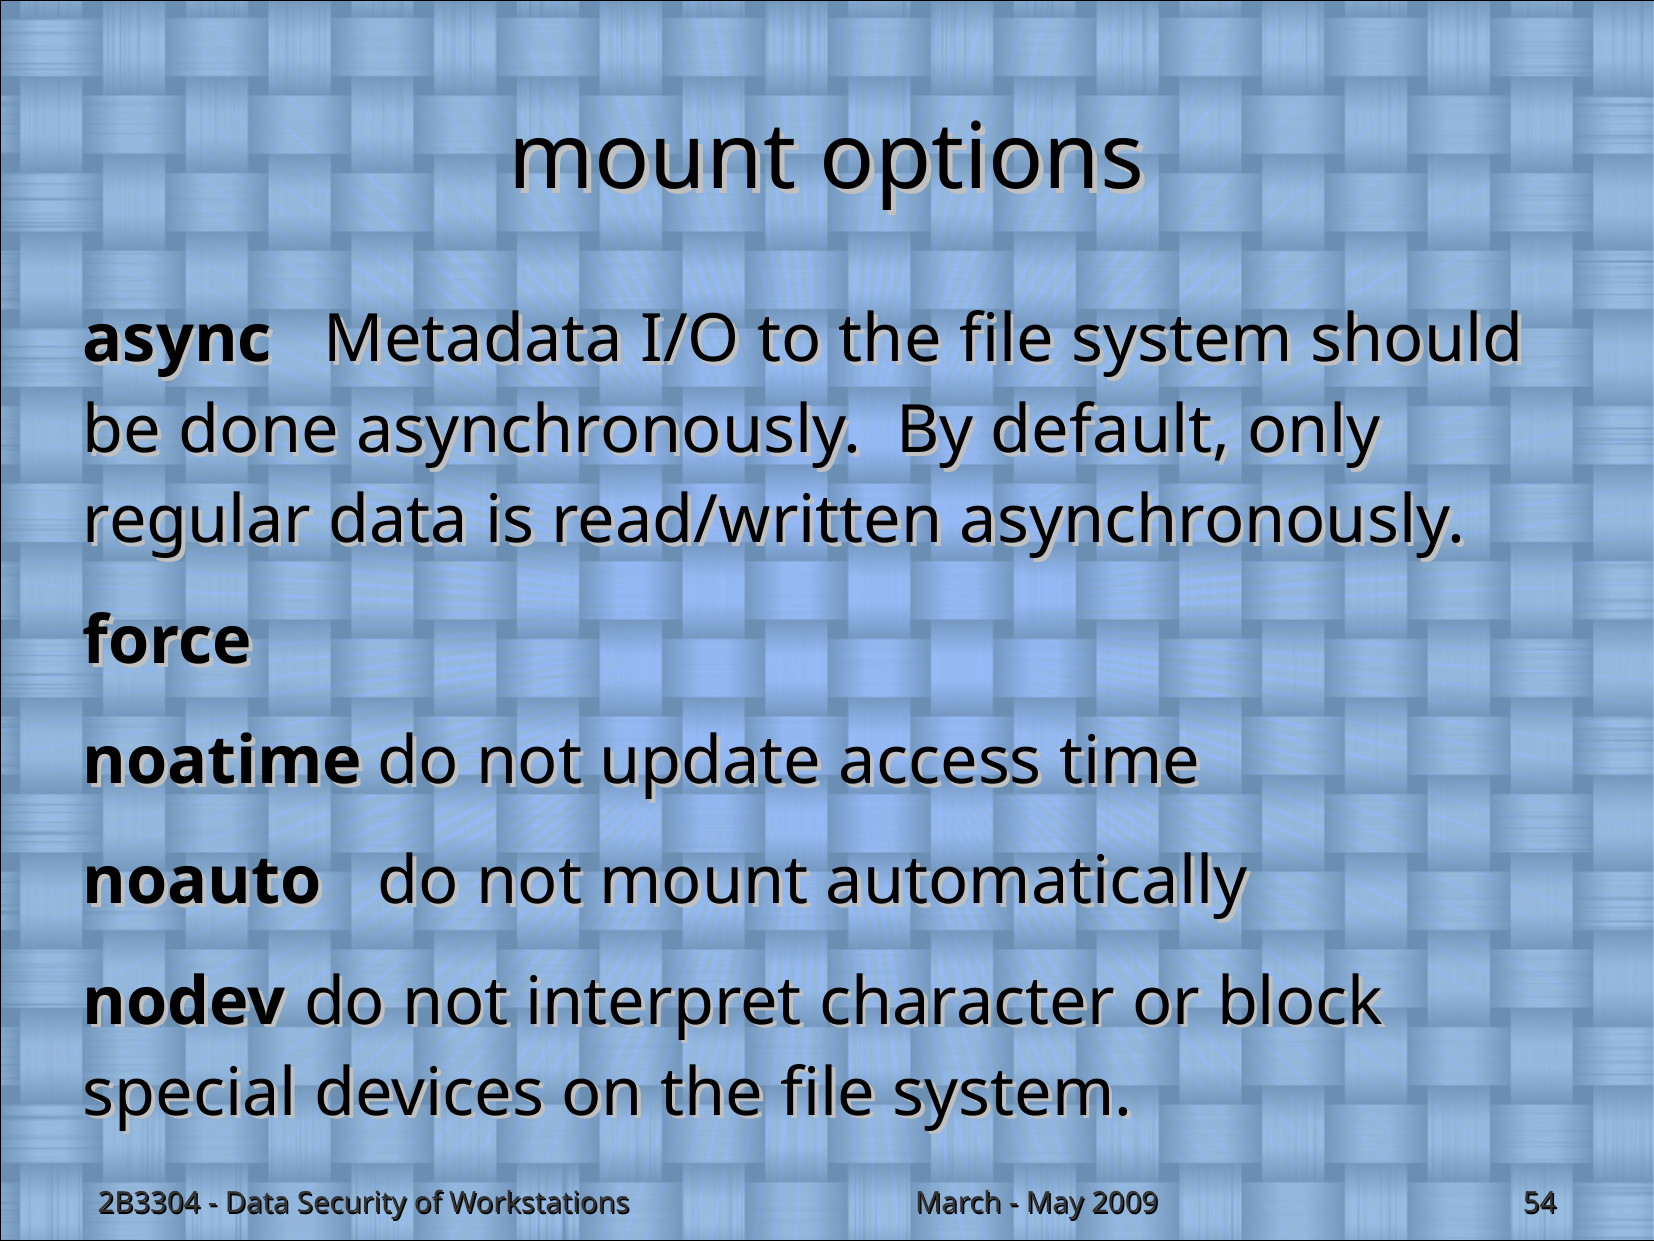

# mount options
async Metadata I/O to the file system should be done asynchronously. By default, only regular data is read/written asynchronously.
force
noatime	do not update access time
noauto	do not mount automatically
nodev	do not interpret character or block special devices on the file system.